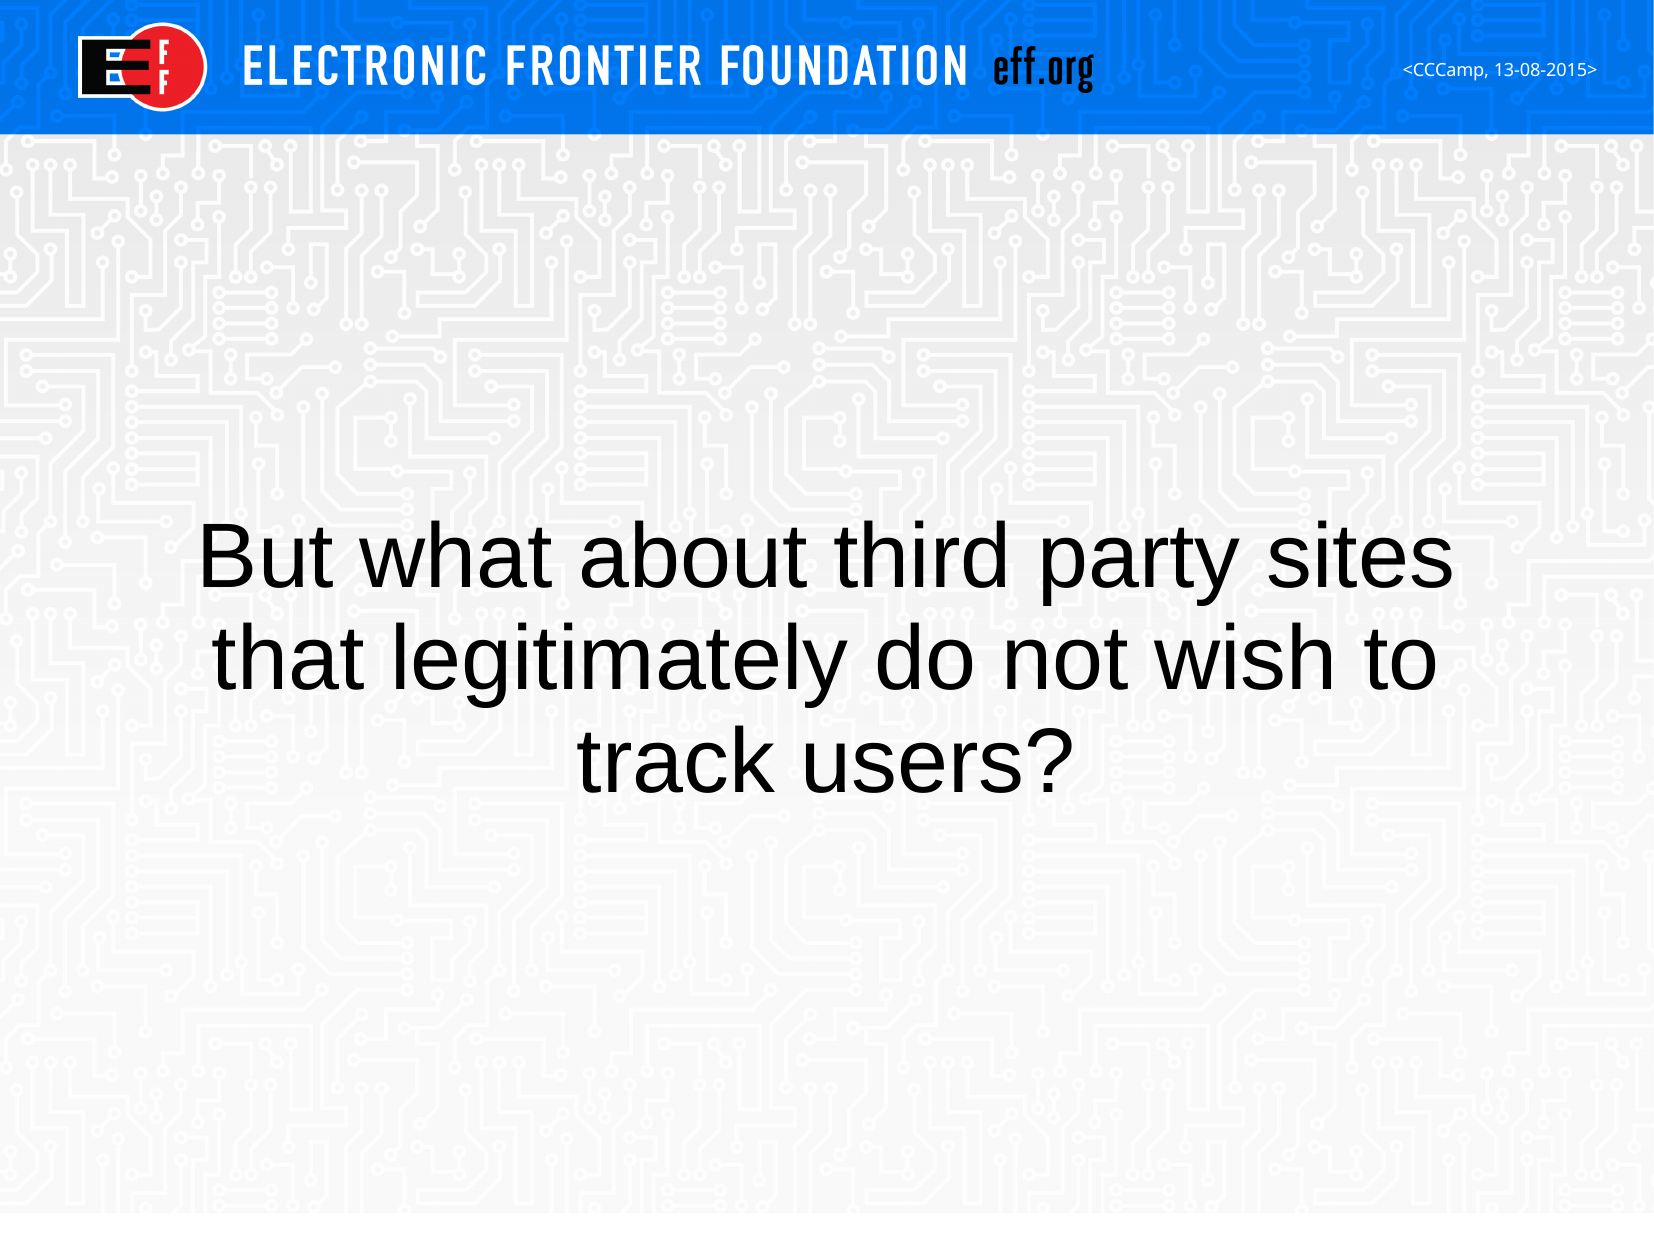

# But what about third party sites that legitimately do not wish to track users?